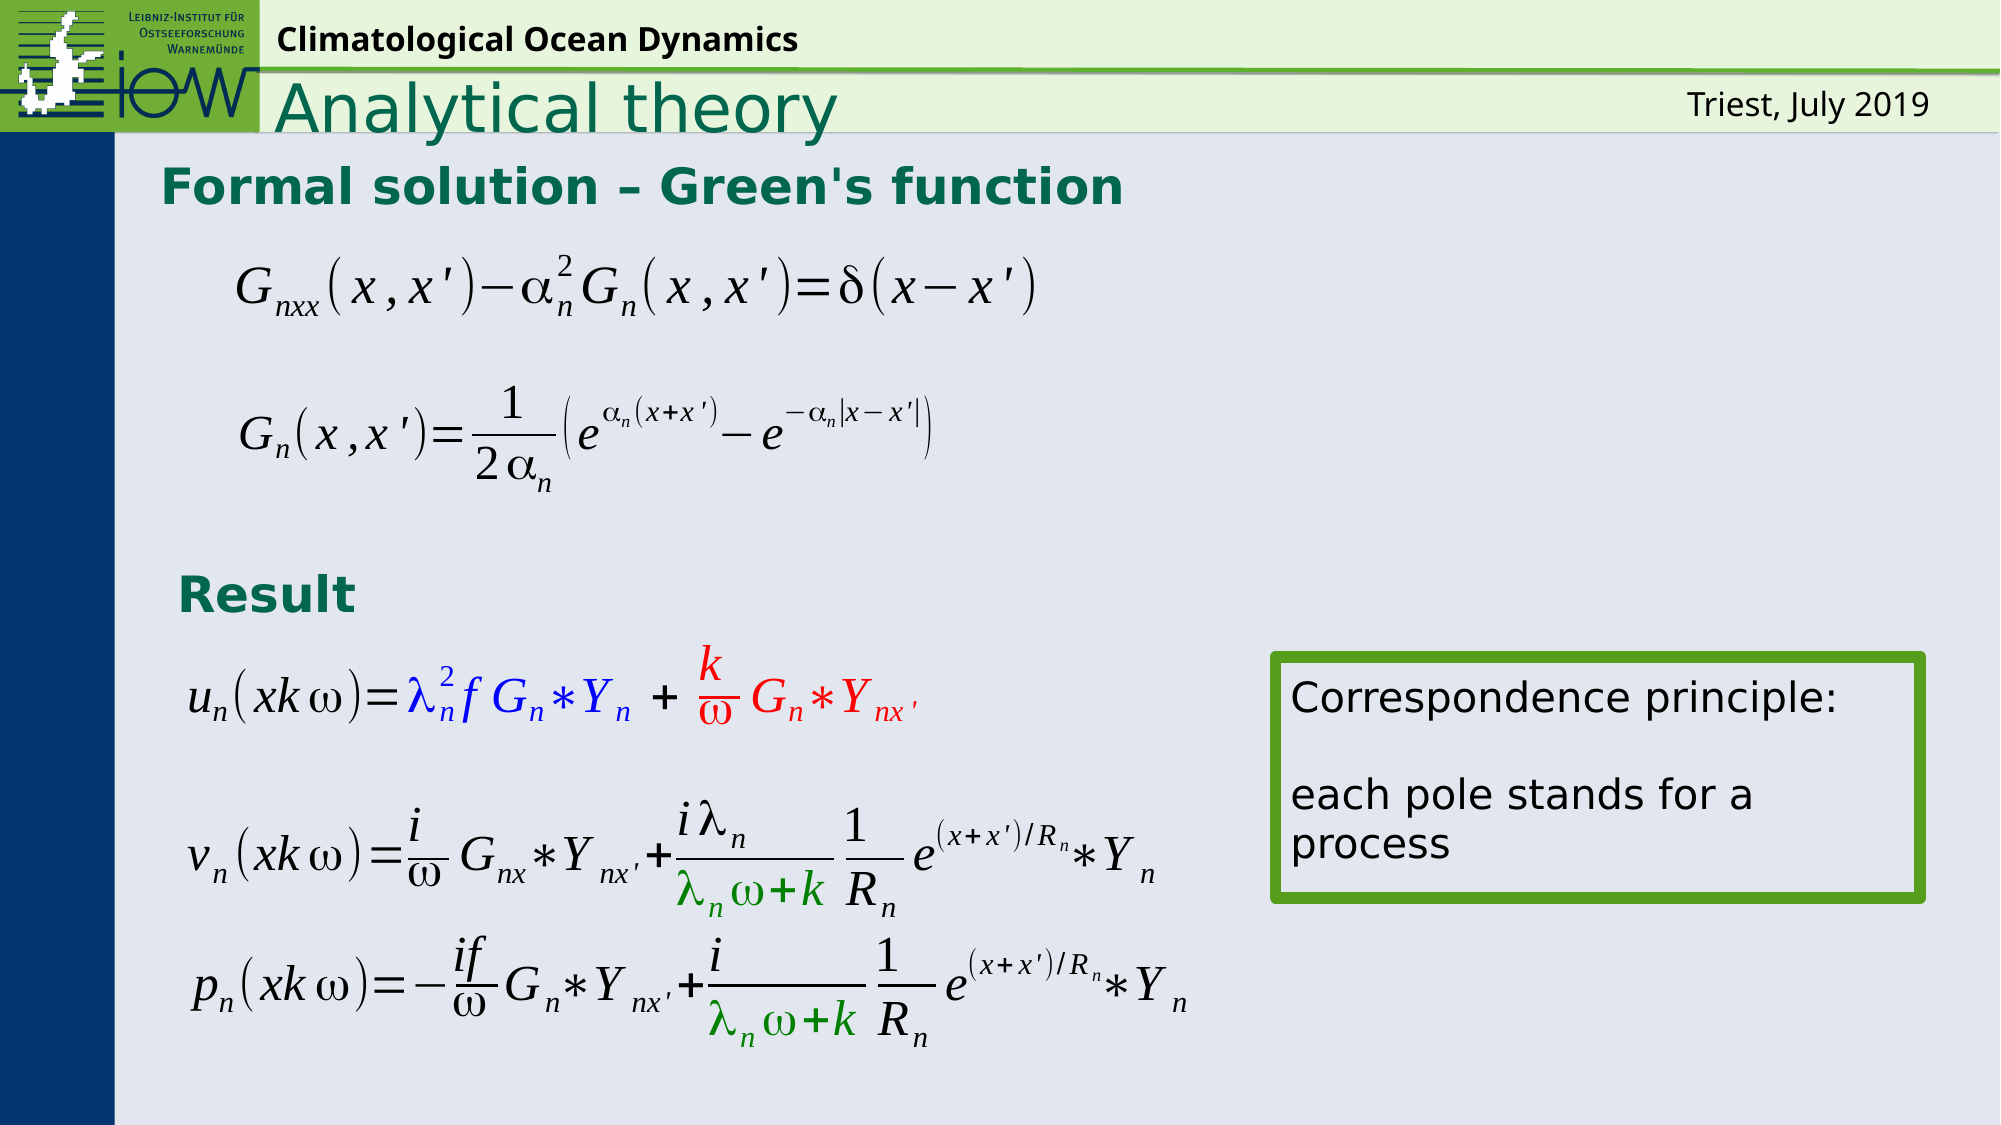

Analytical theory
Formal solution – Green's function
Result
Correspondence principle:
each pole stands for a process